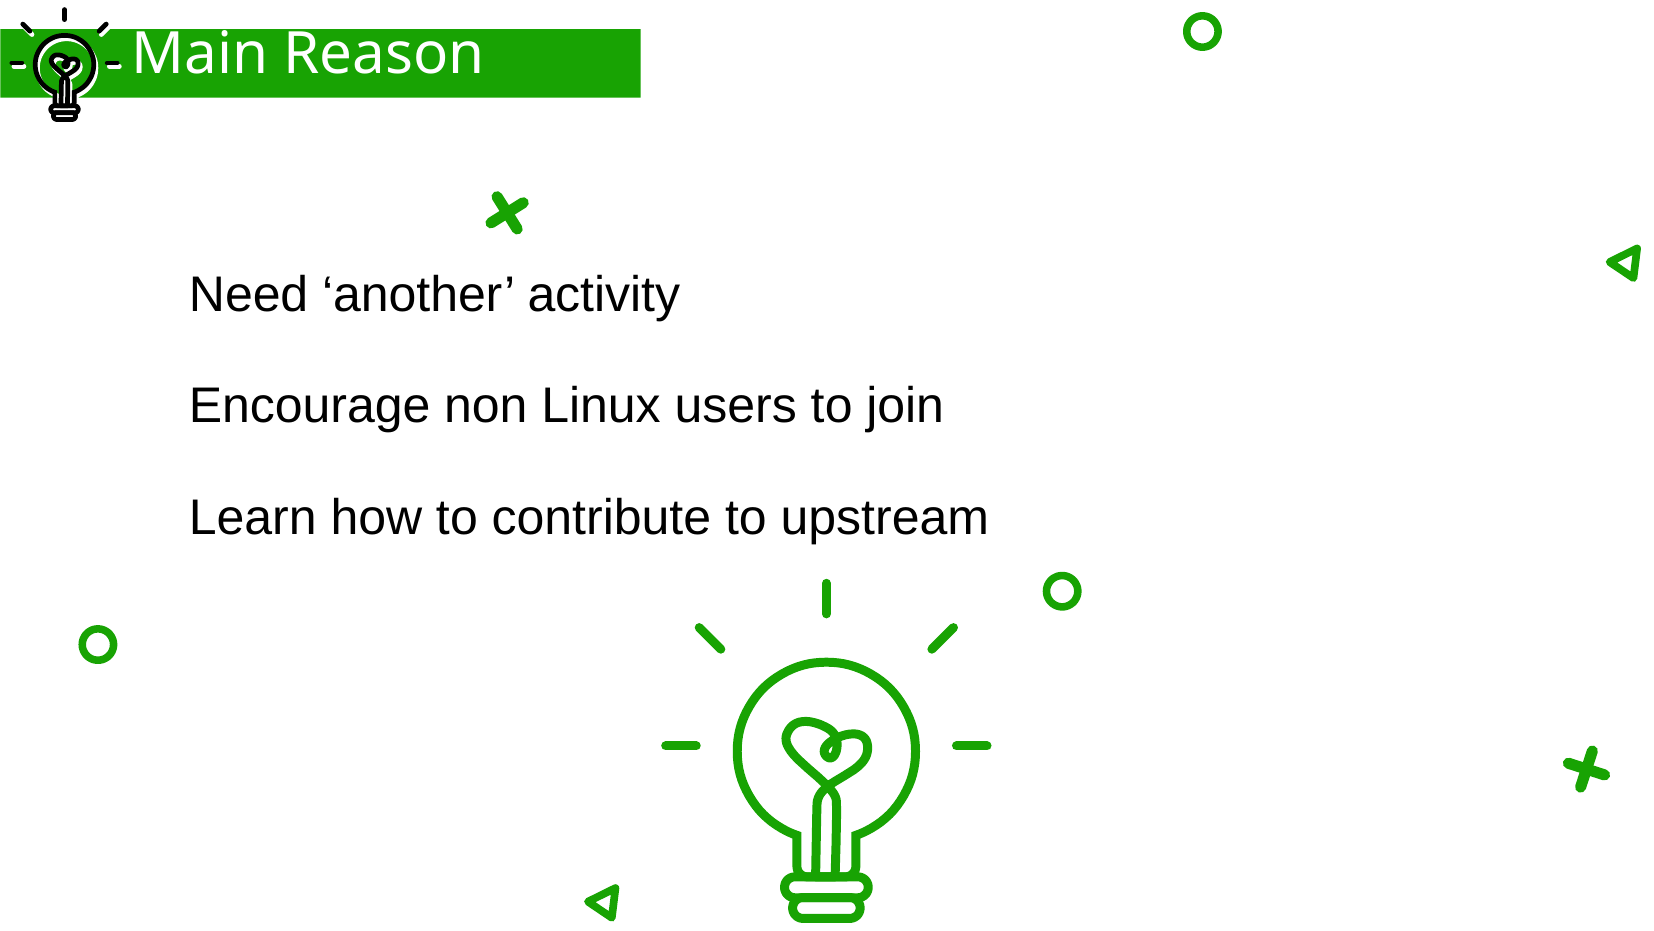

Main Reason
# Need ‘another’ activity Encourage non Linux users to join Learn how to contribute to upstream